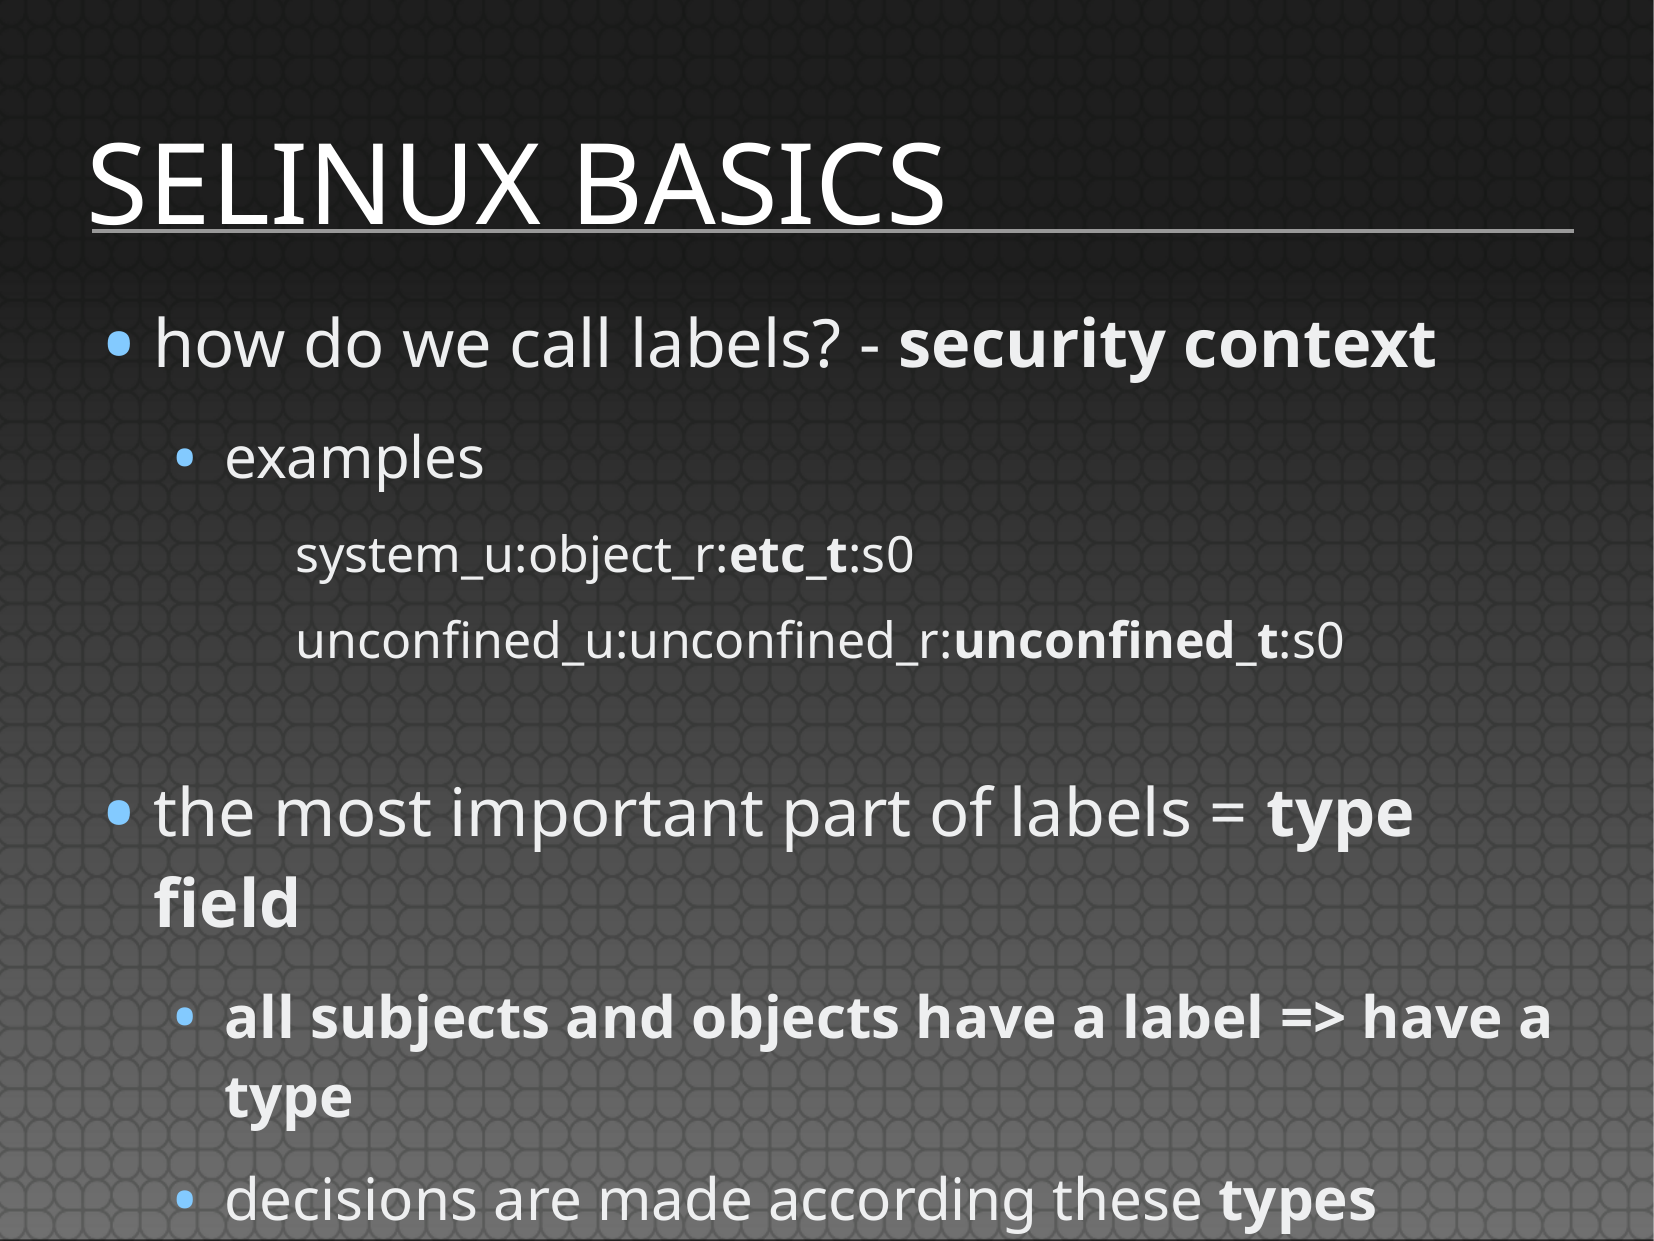

# SELINUX BASICS
how do we call labels? - security context
examples
system_u:object_r:etc_t:s0
unconfined_u:unconfined_r:unconfined_t:s0
the most important part of labels = type field
all subjects and objects have a label => have a type
decisions are made according these types
=> we talk about TYPE ENFORCEMENT (TE)
=> is a way how SELinux enforce MAC